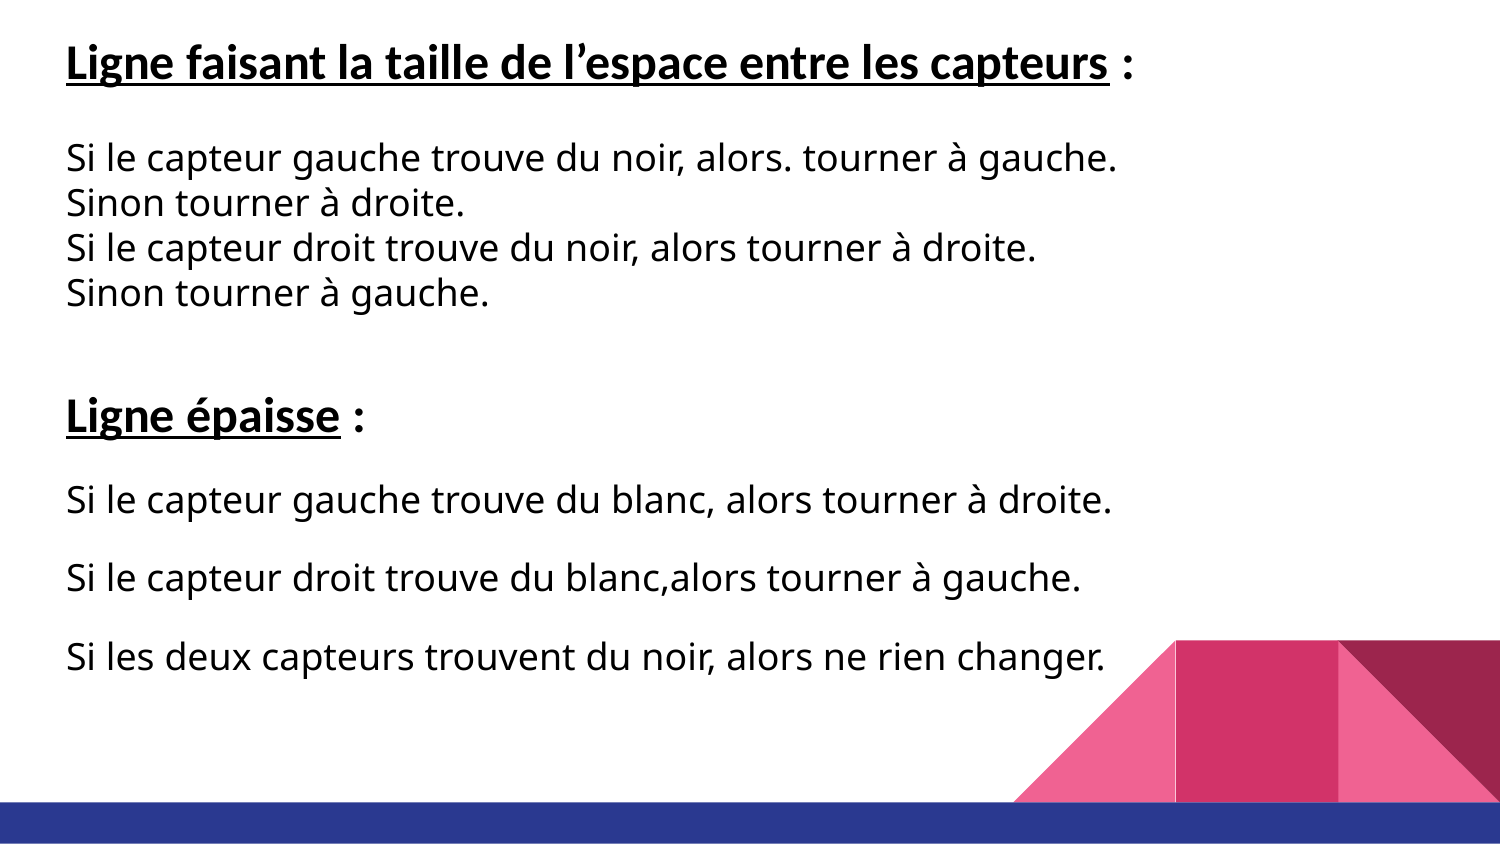

# Ligne faisant la taille de l’espace entre les capteurs :
Si le capteur gauche trouve du noir, alors. tourner à gauche.
Sinon tourner à droite.
Si le capteur droit trouve du noir, alors tourner à droite.
Sinon tourner à gauche.
Ligne épaisse :
Si le capteur gauche trouve du blanc, alors tourner à droite.
Si le capteur droit trouve du blanc,alors tourner à gauche.
Si les deux capteurs trouvent du noir, alors ne rien changer.